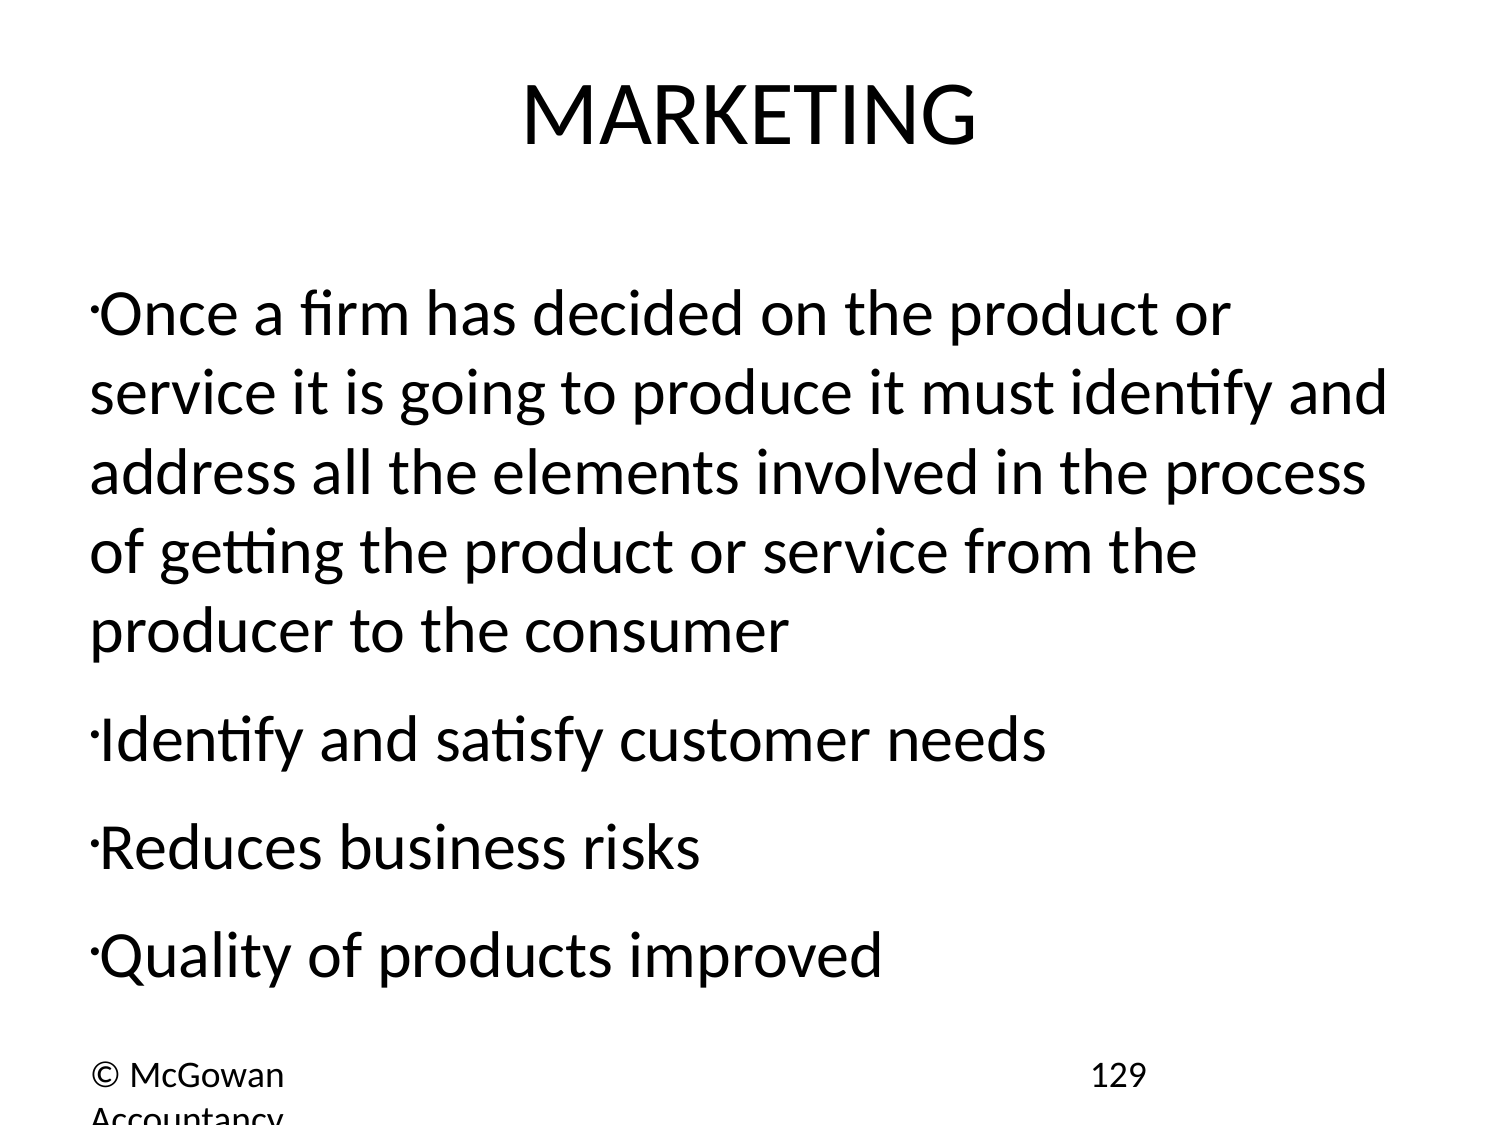

# MARKETING
Once a firm has decided on the product or service it is going to produce it must identify and address all the elements involved in the process of getting the product or service from the producer to the consumer
Identify and satisfy customer needs
Reduces business risks
Quality of products improved
© McGowan Accountancy Services
129